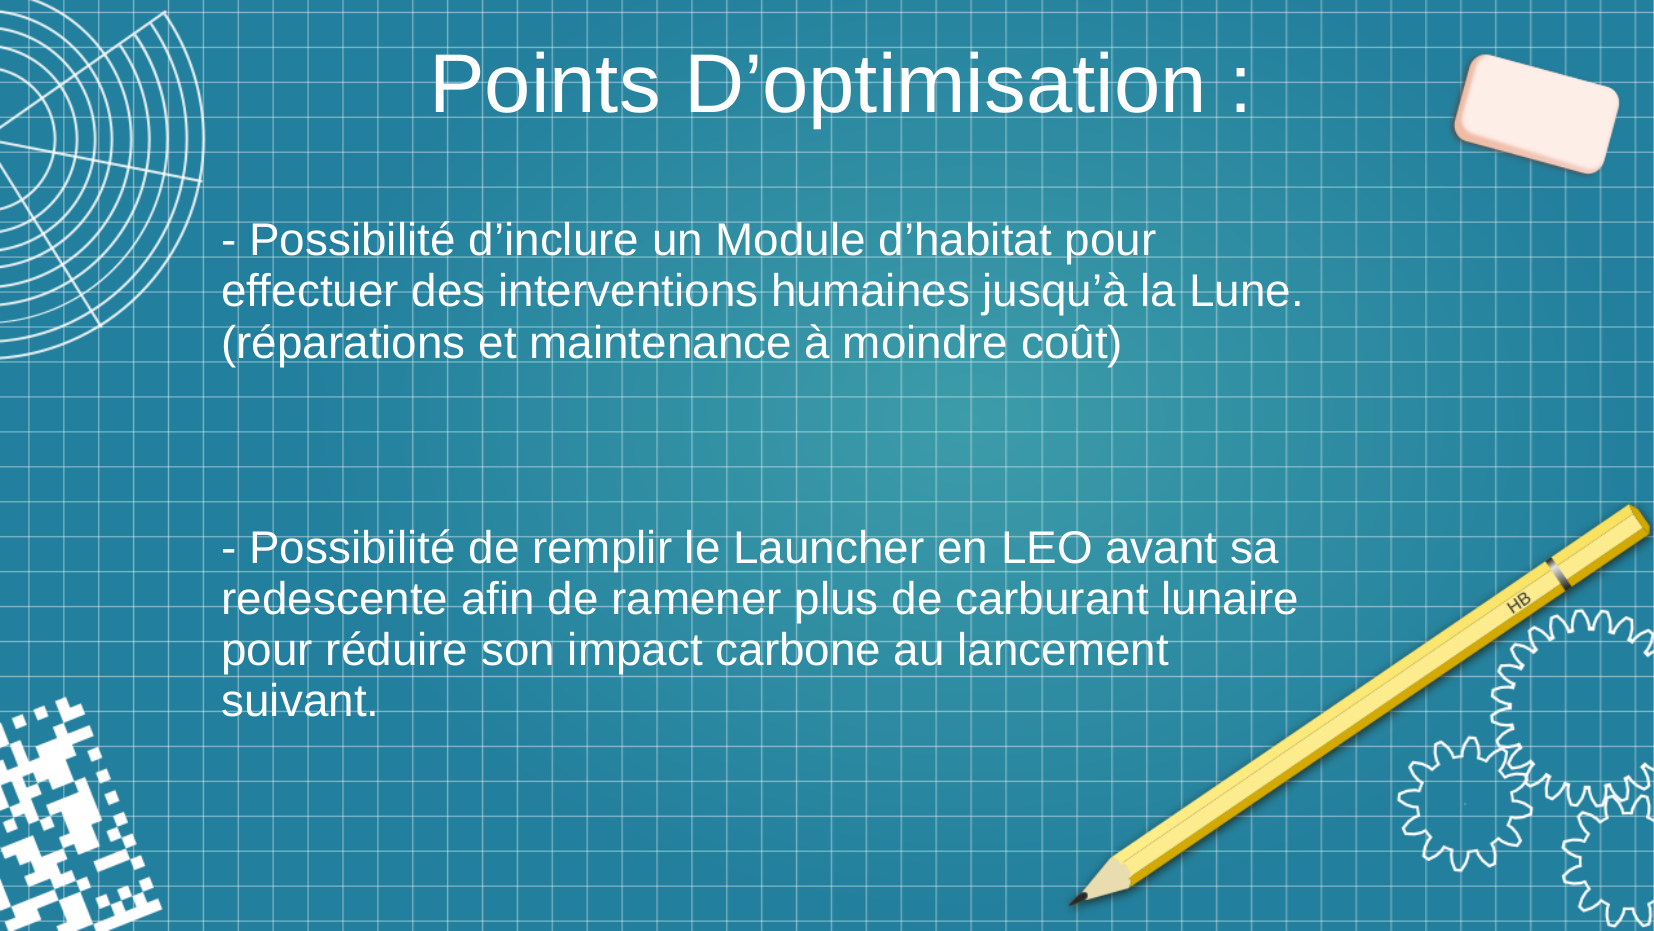

Points D’optimisation :
- Possibilité d’inclure un Module d’habitat pour effectuer des interventions humaines jusqu’à la Lune. (réparations et maintenance à moindre coût)
- Possibilité de remplir le Launcher en LEO avant sa redescente afin de ramener plus de carburant lunaire pour réduire son impact carbone au lancement suivant.